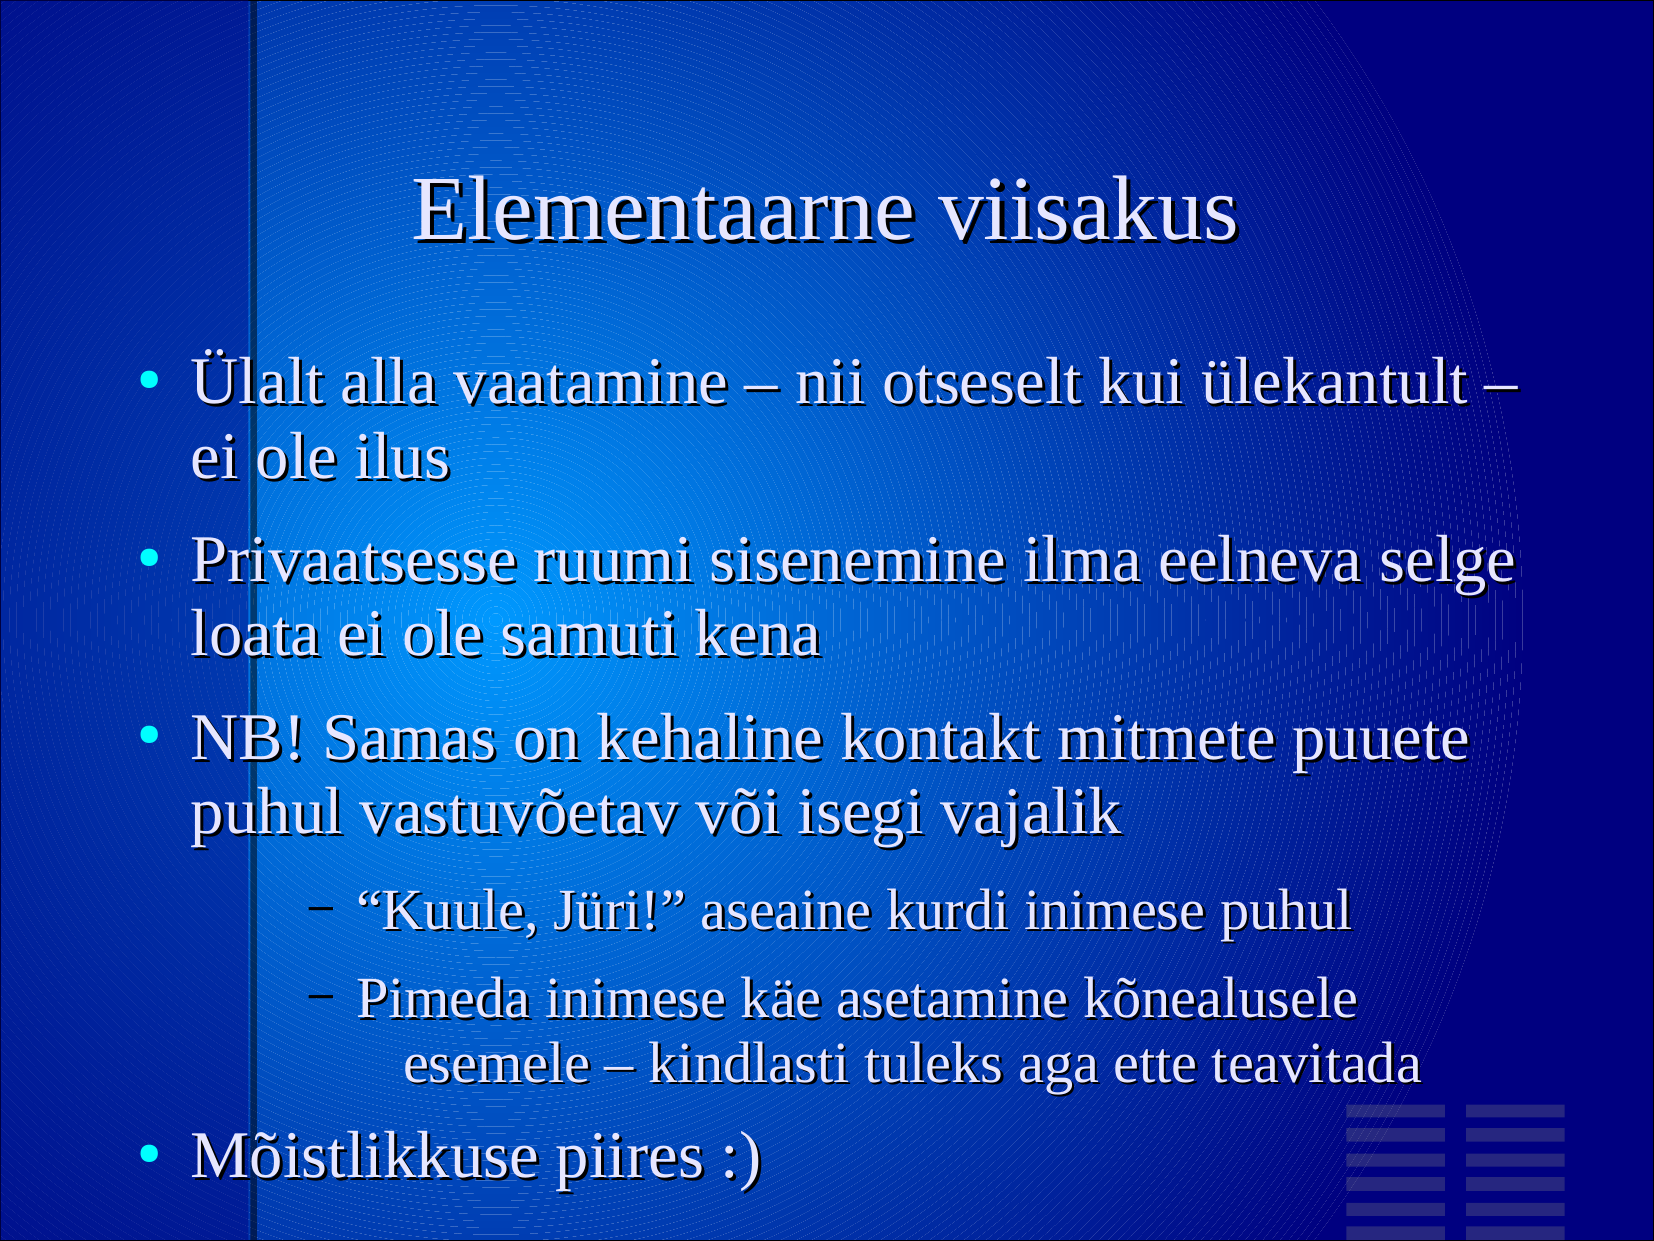

# Elementaarne viisakus
Ülalt alla vaatamine – nii otseselt kui ülekantult – ei ole ilus
Privaatsesse ruumi sisenemine ilma eelneva selge loata ei ole samuti kena
NB! Samas on kehaline kontakt mitmete puuete puhul vastuvõetav või isegi vajalik
“Kuule, Jüri!” aseaine kurdi inimese puhul
Pimeda inimese käe asetamine kõnealusele esemele – kindlasti tuleks aga ette teavitada
Mõistlikkuse piires :)